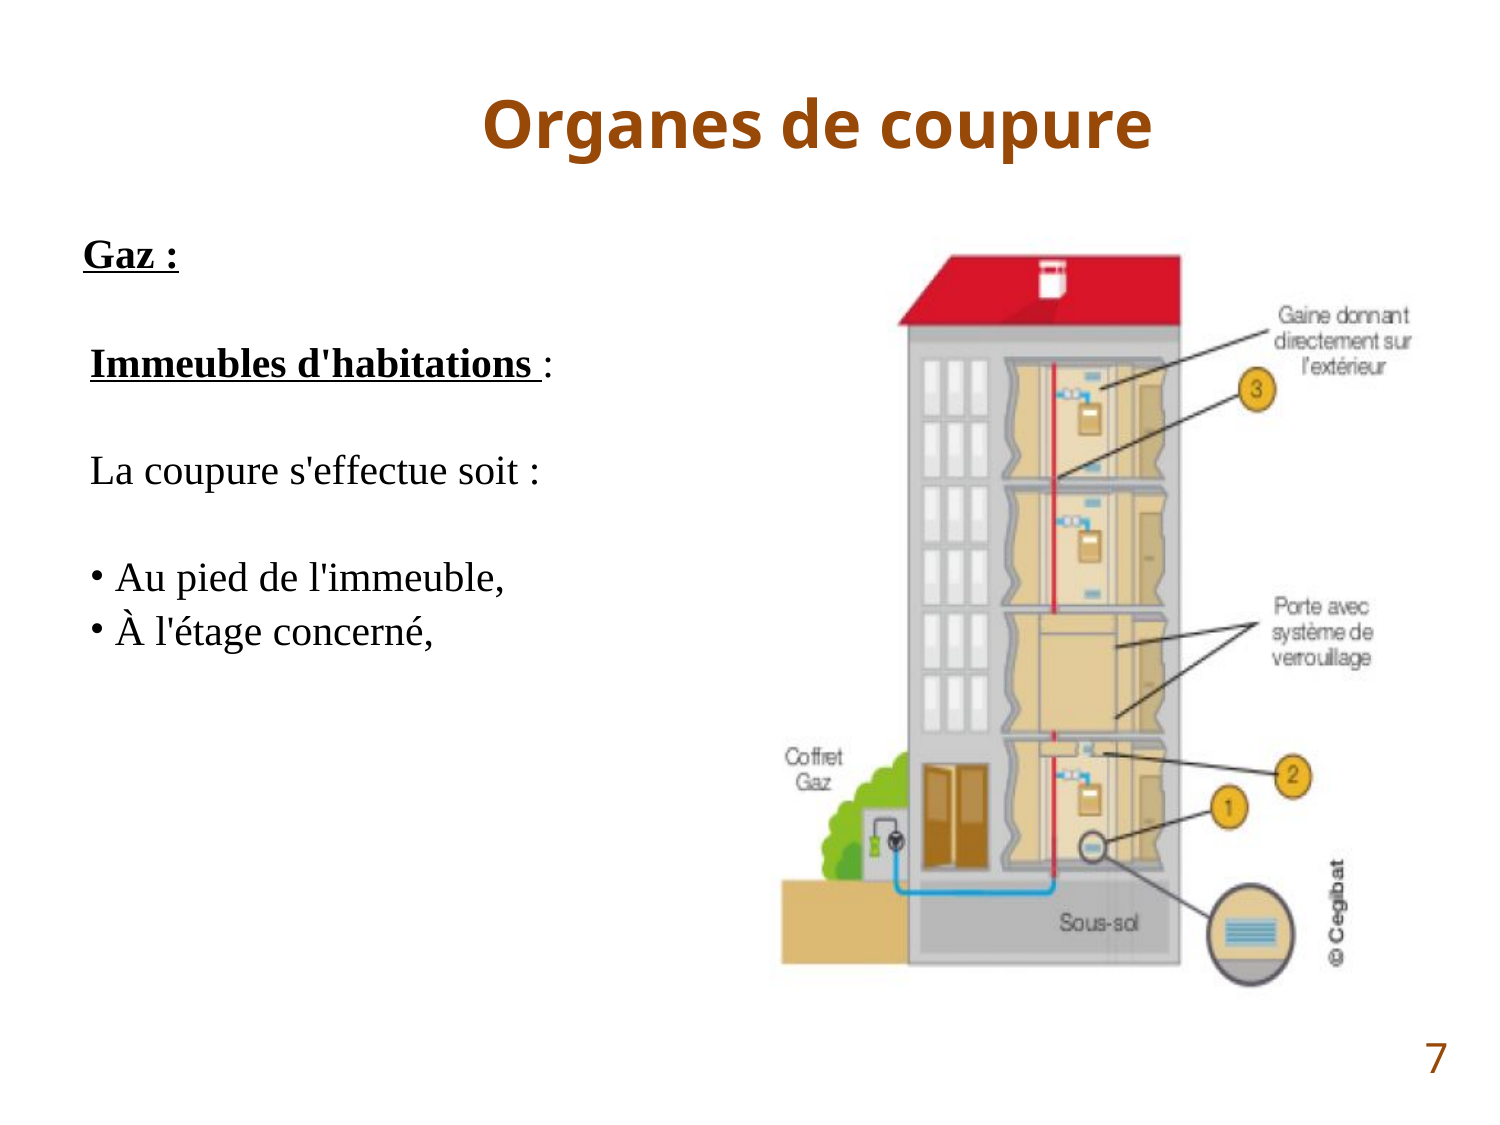

# Organes de coupure
Gaz :
Immeubles d'habitations :
La coupure s'effectue soit :
 Au pied de l'immeuble,
 À l'étage concerné,